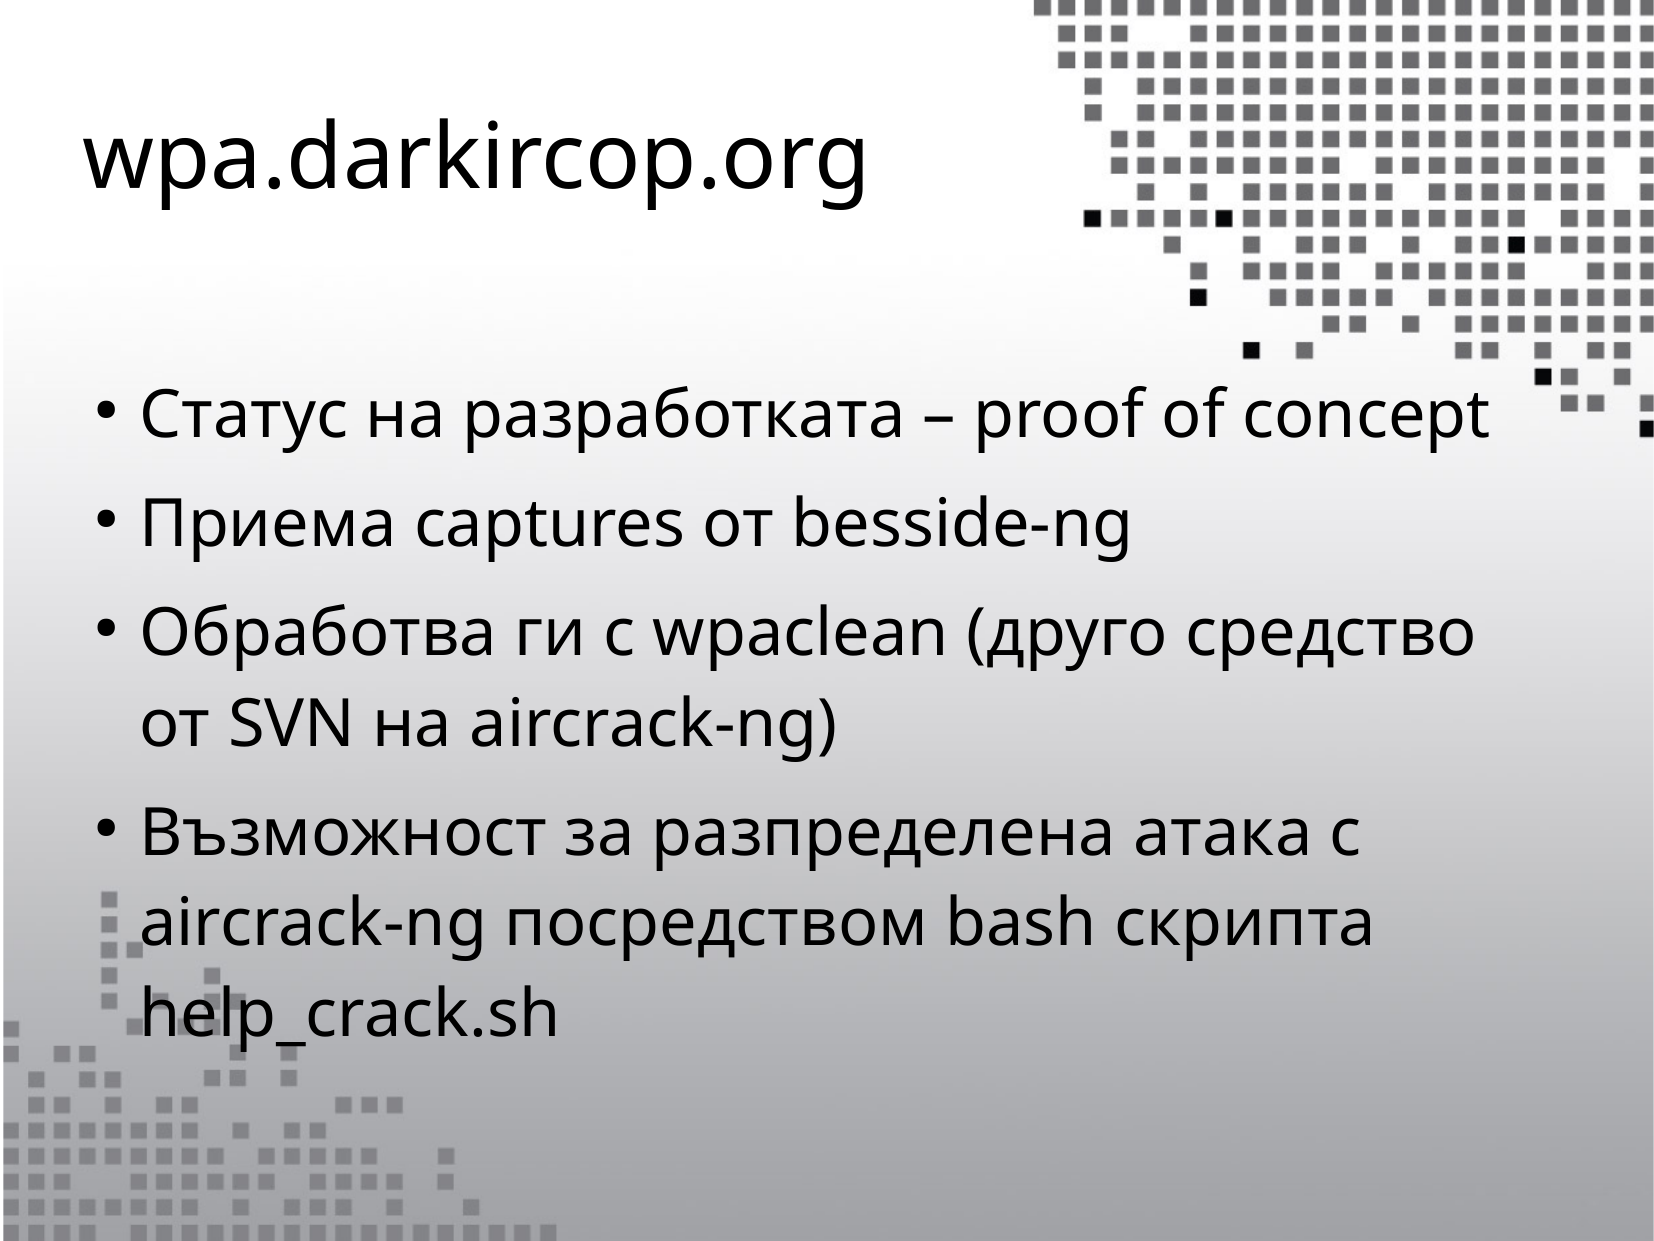

# wpa.darkircop.org
Статус на разработката – proof of concept
Приема captures от besside-ng
Обработва ги с wpaclean (друго средство от SVN на aircrack-ng)
Възможност за разпределена атака с aircrack-ng посредством bash скрипта help_crack.sh